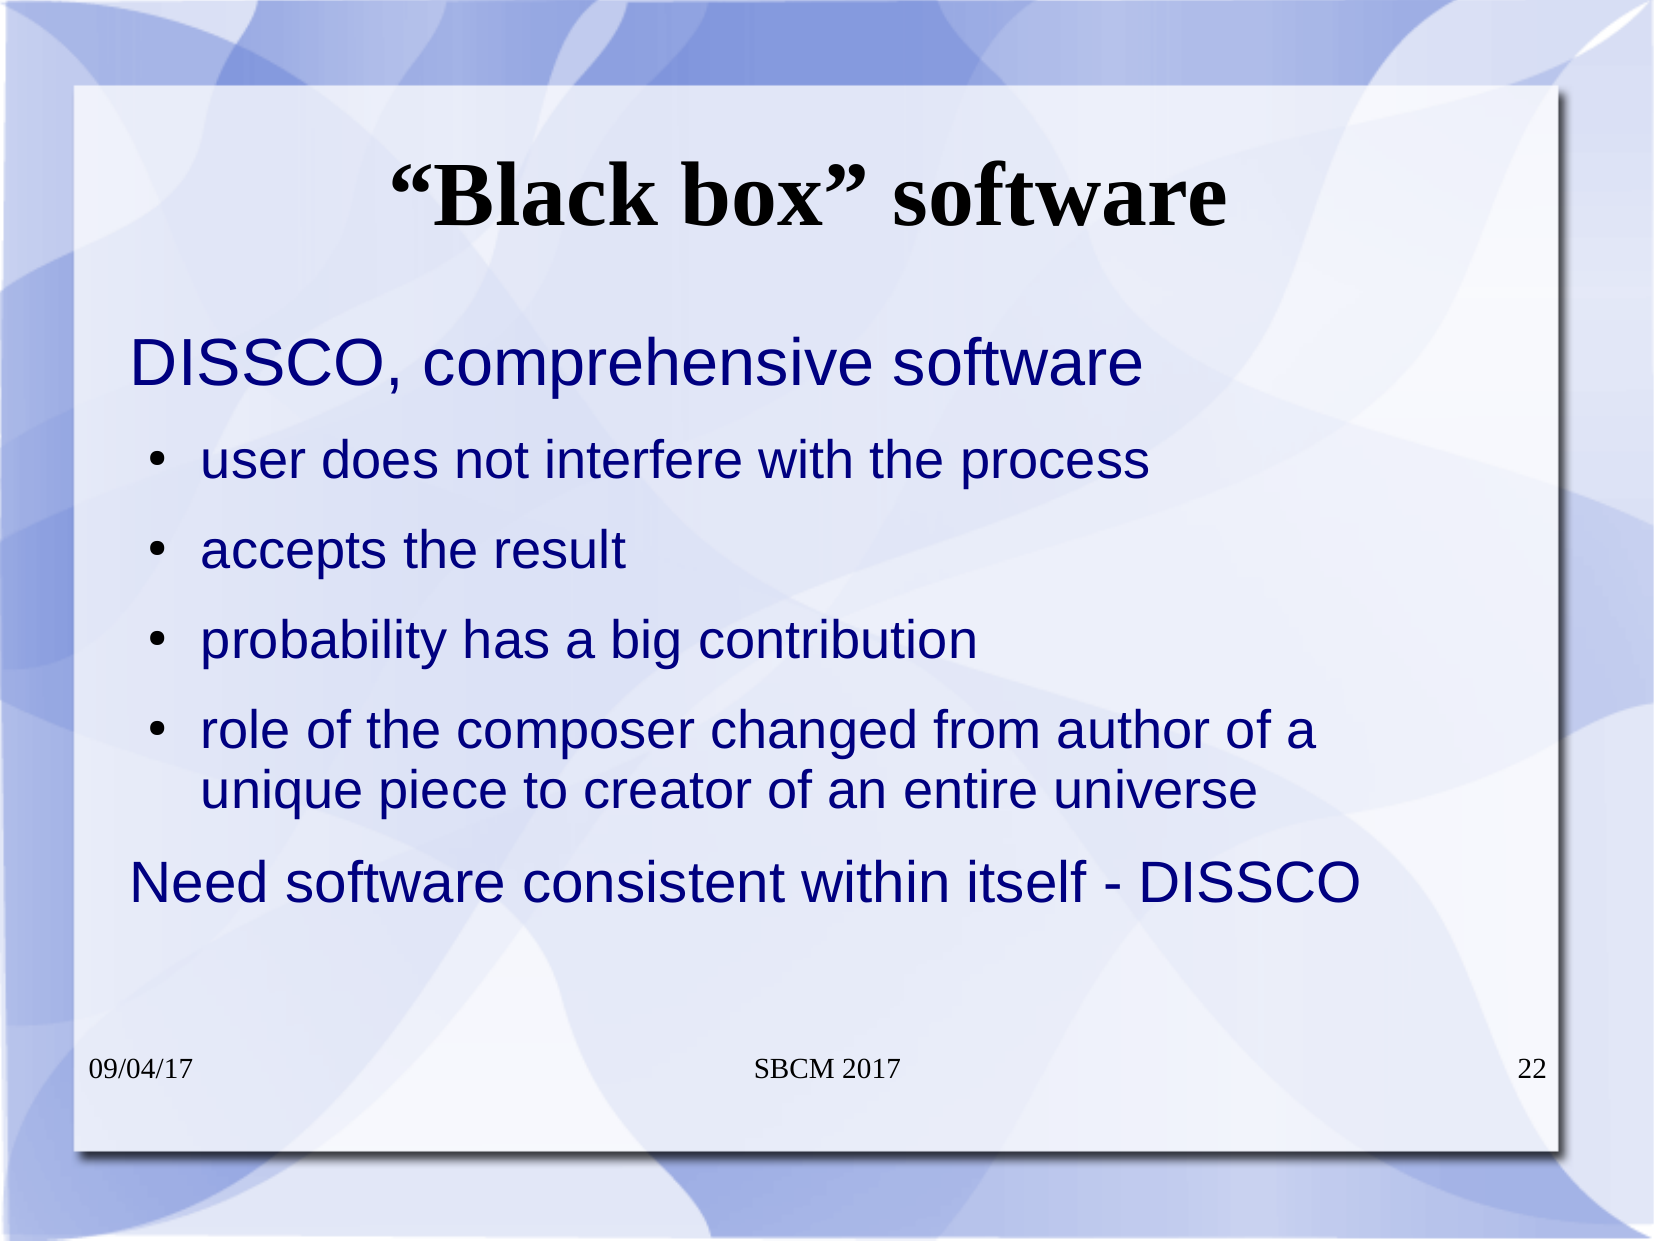

# “Black box” software
DISSCO, comprehensive software
user does not interfere with the process
accepts the result
probability has a big contribution
role of the composer changed from author of a unique piece to creator of an entire universe
Need software consistent within itself - DISSCO
09/04/17
SBCM 2017
22